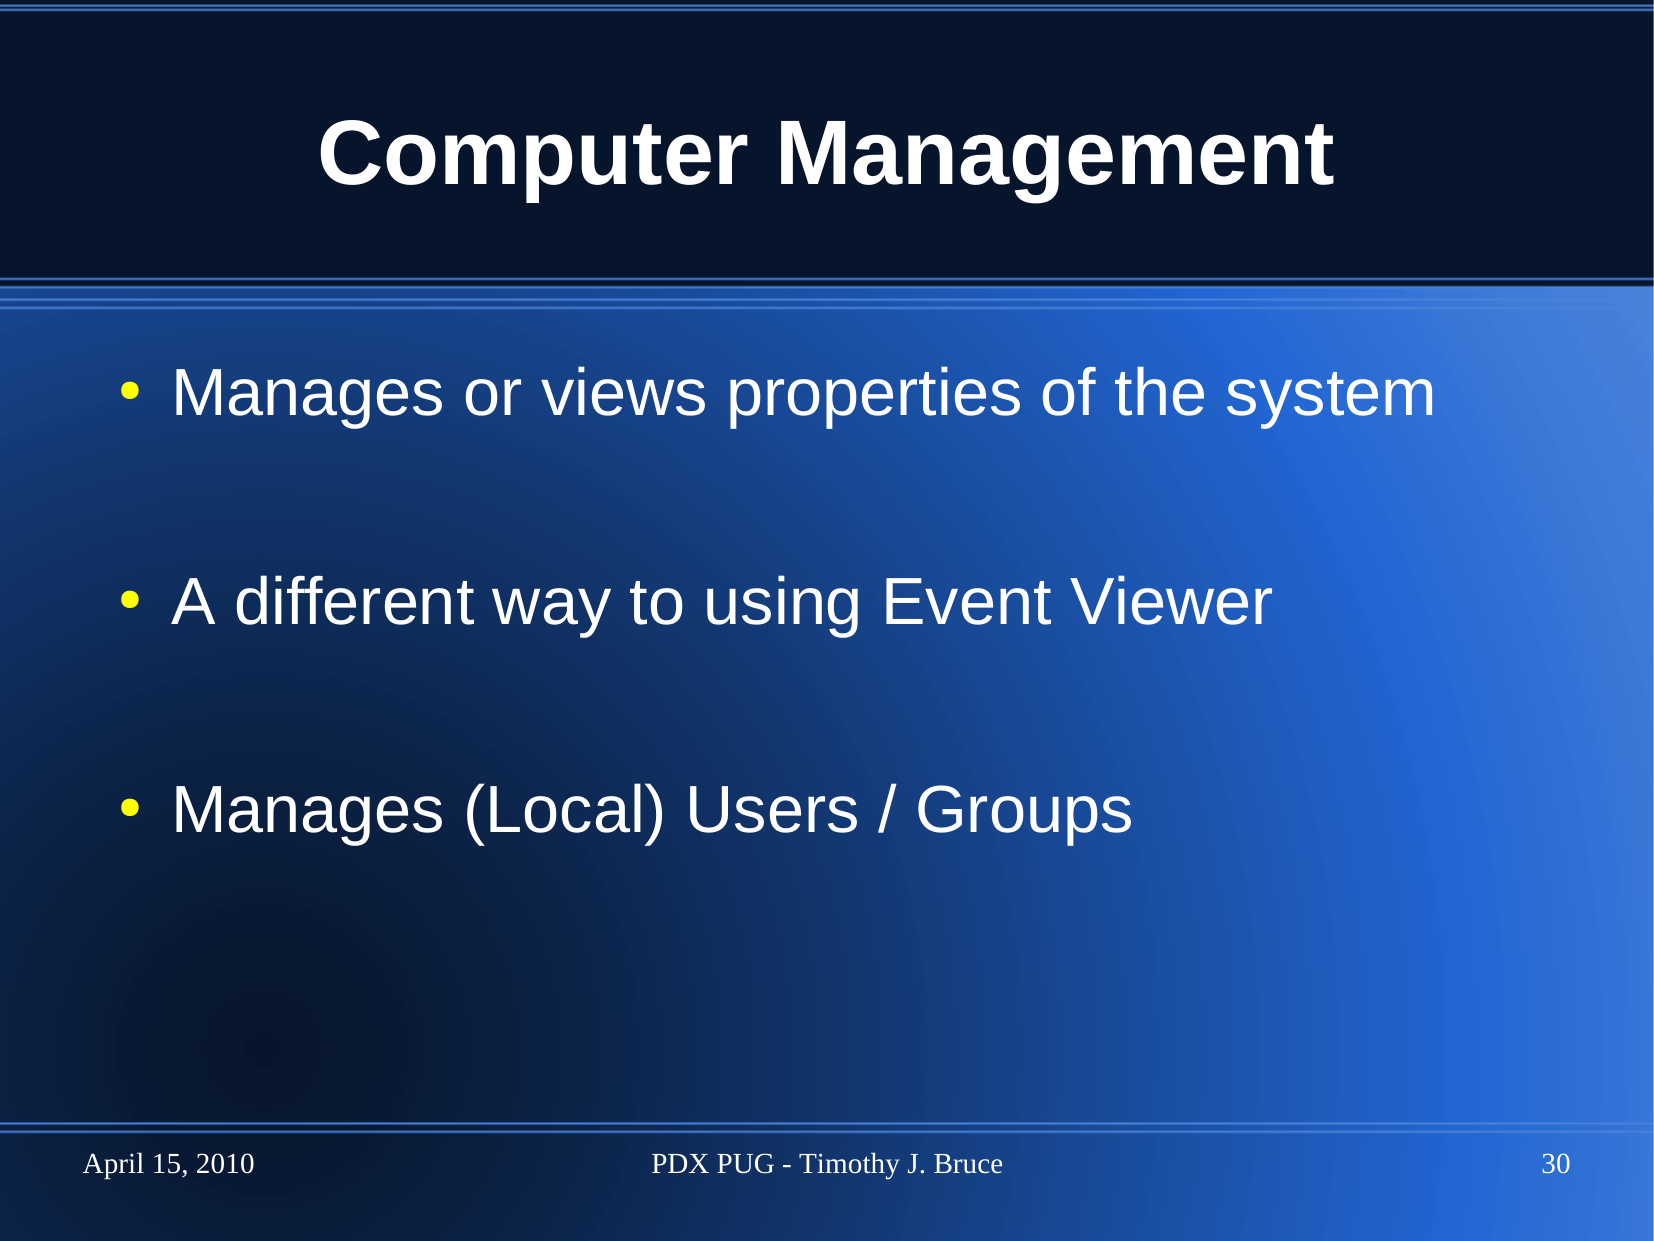

# Computer Management
Manages or views properties of the system
A different way to using Event Viewer
Manages (Local) Users / Groups
April 15, 2010
PDX PUG - Timothy J. Bruce
30